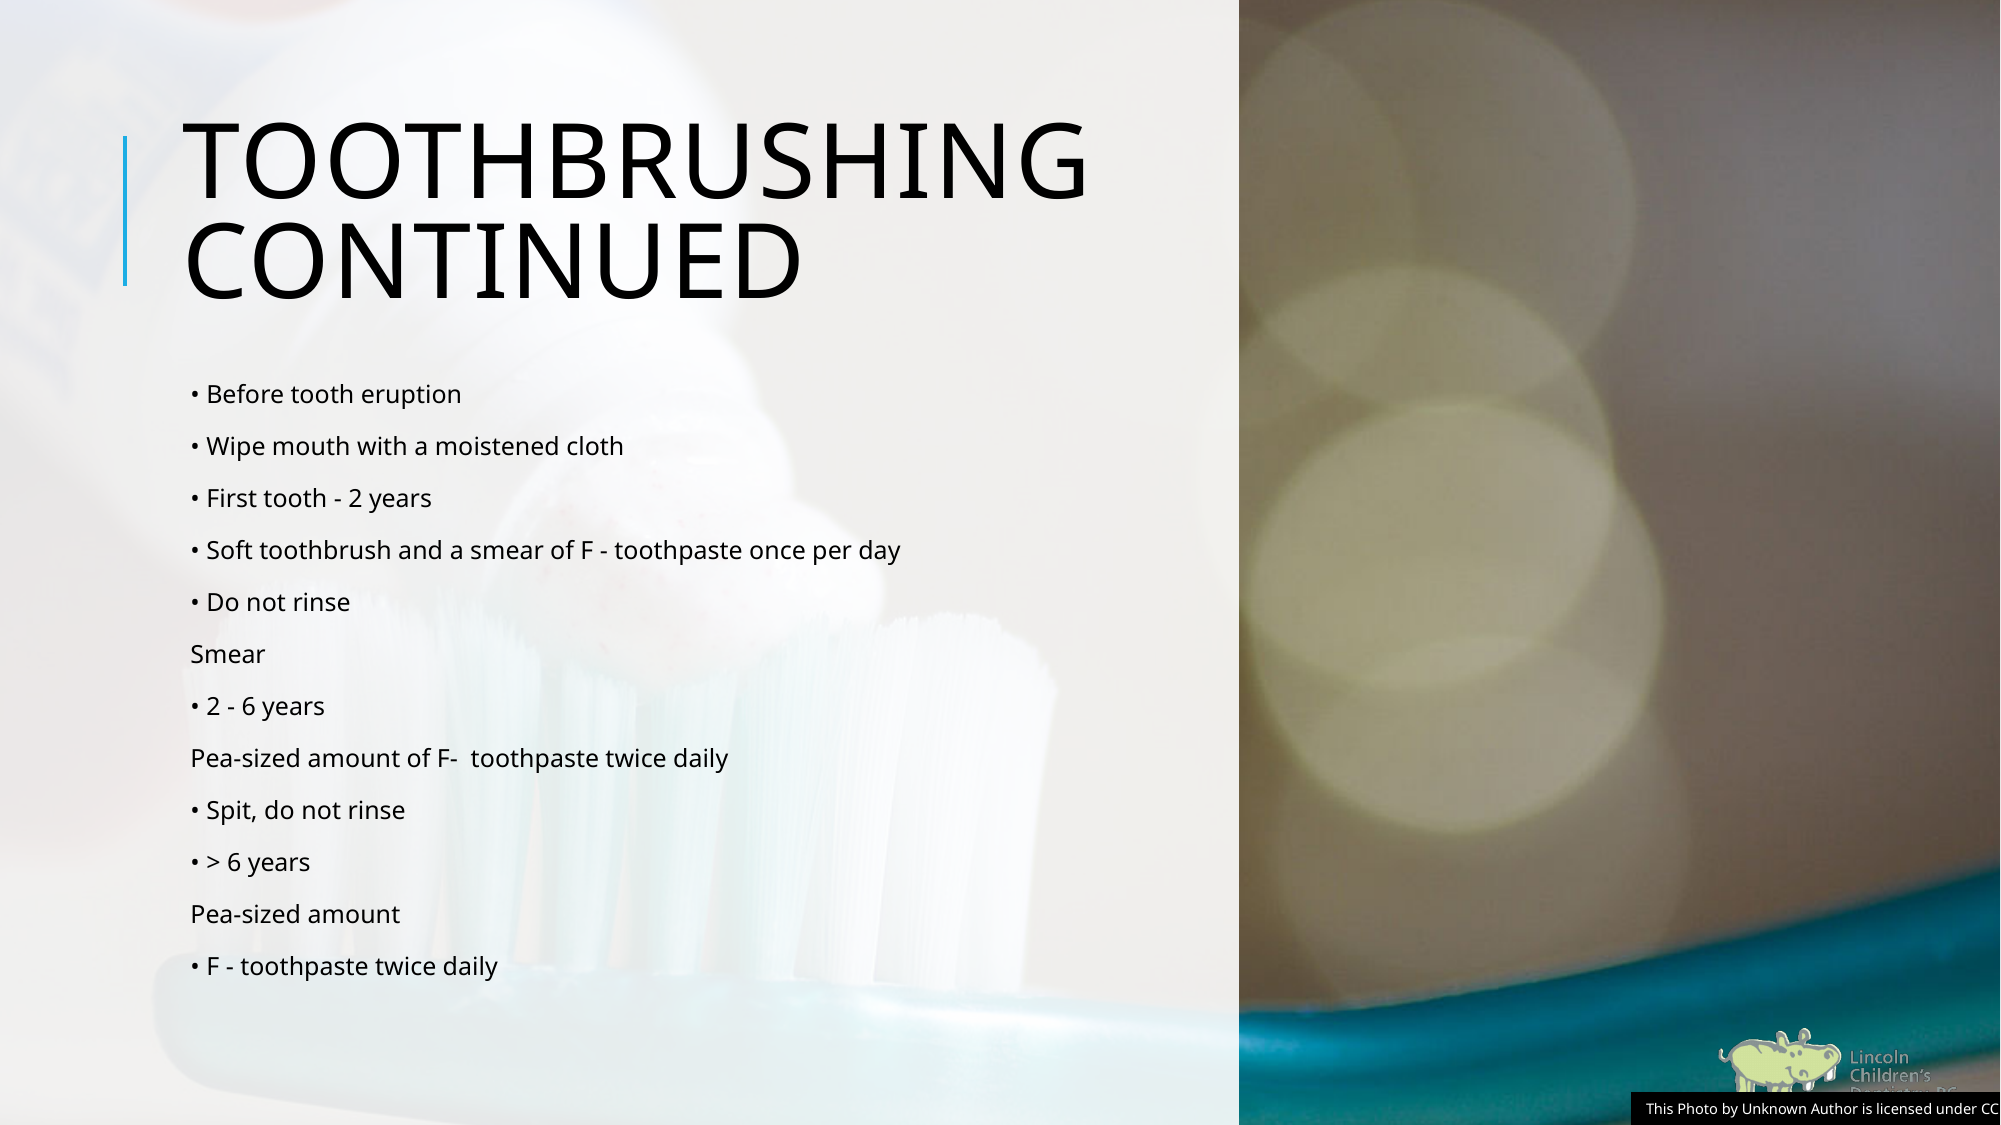

# Toothbrushing continued
• Before tooth eruption
• Wipe mouth with a moistened cloth
• First tooth - 2 years
• Soft toothbrush and a smear of F - toothpaste once per day
• Do not rinse
Smear
• 2 - 6 years
Pea-sized amount of F- toothpaste twice daily
• Spit, do not rinse
• > 6 years
Pea-sized amount
• F - toothpaste twice daily
This Photo by Unknown Author is licensed under CC BY-SA